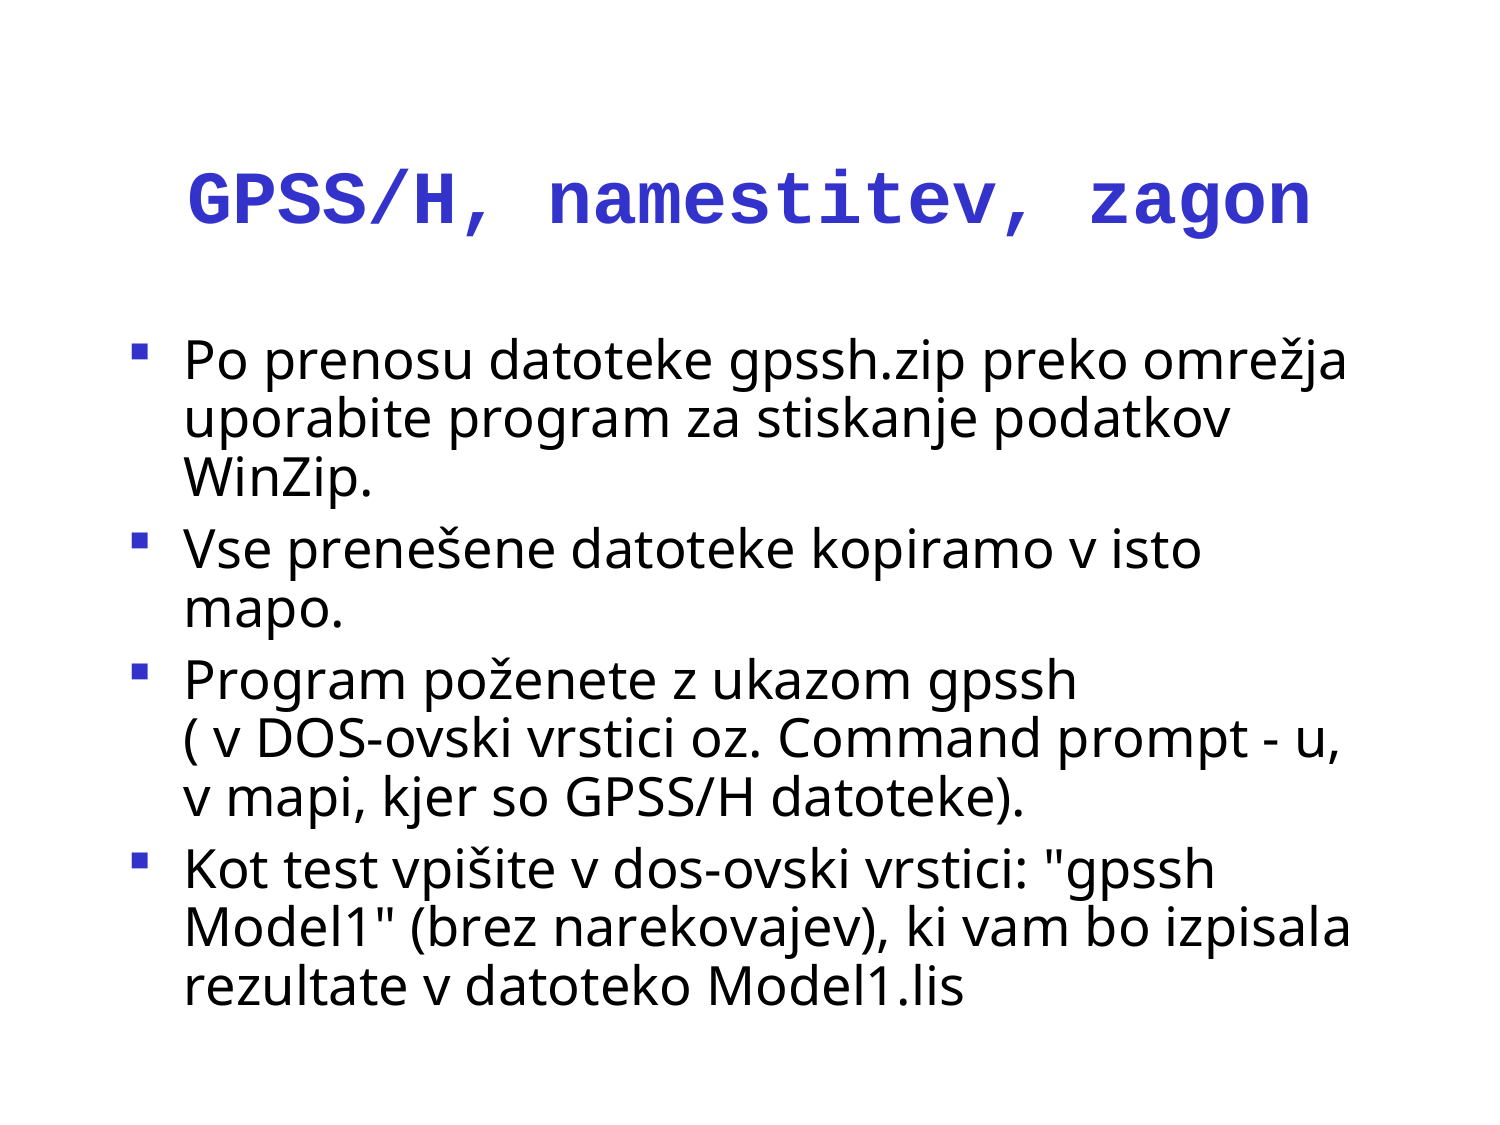

# GPSS/H, namestitev, zagon
Po prenosu datoteke gpssh.zip preko omrežja uporabite program za stiskanje podatkov WinZip.
Vse prenešene datoteke kopiramo v isto mapo.
Program poženete z ukazom gpssh
( v DOS-ovski vrstici oz. Command prompt - u, v mapi, kjer so GPSS/H datoteke).
Kot test vpišite v dos-ovski vrstici: "gpssh Model1" (brez narekovajev), ki vam bo izpisala rezultate v datoteko Model1.lis